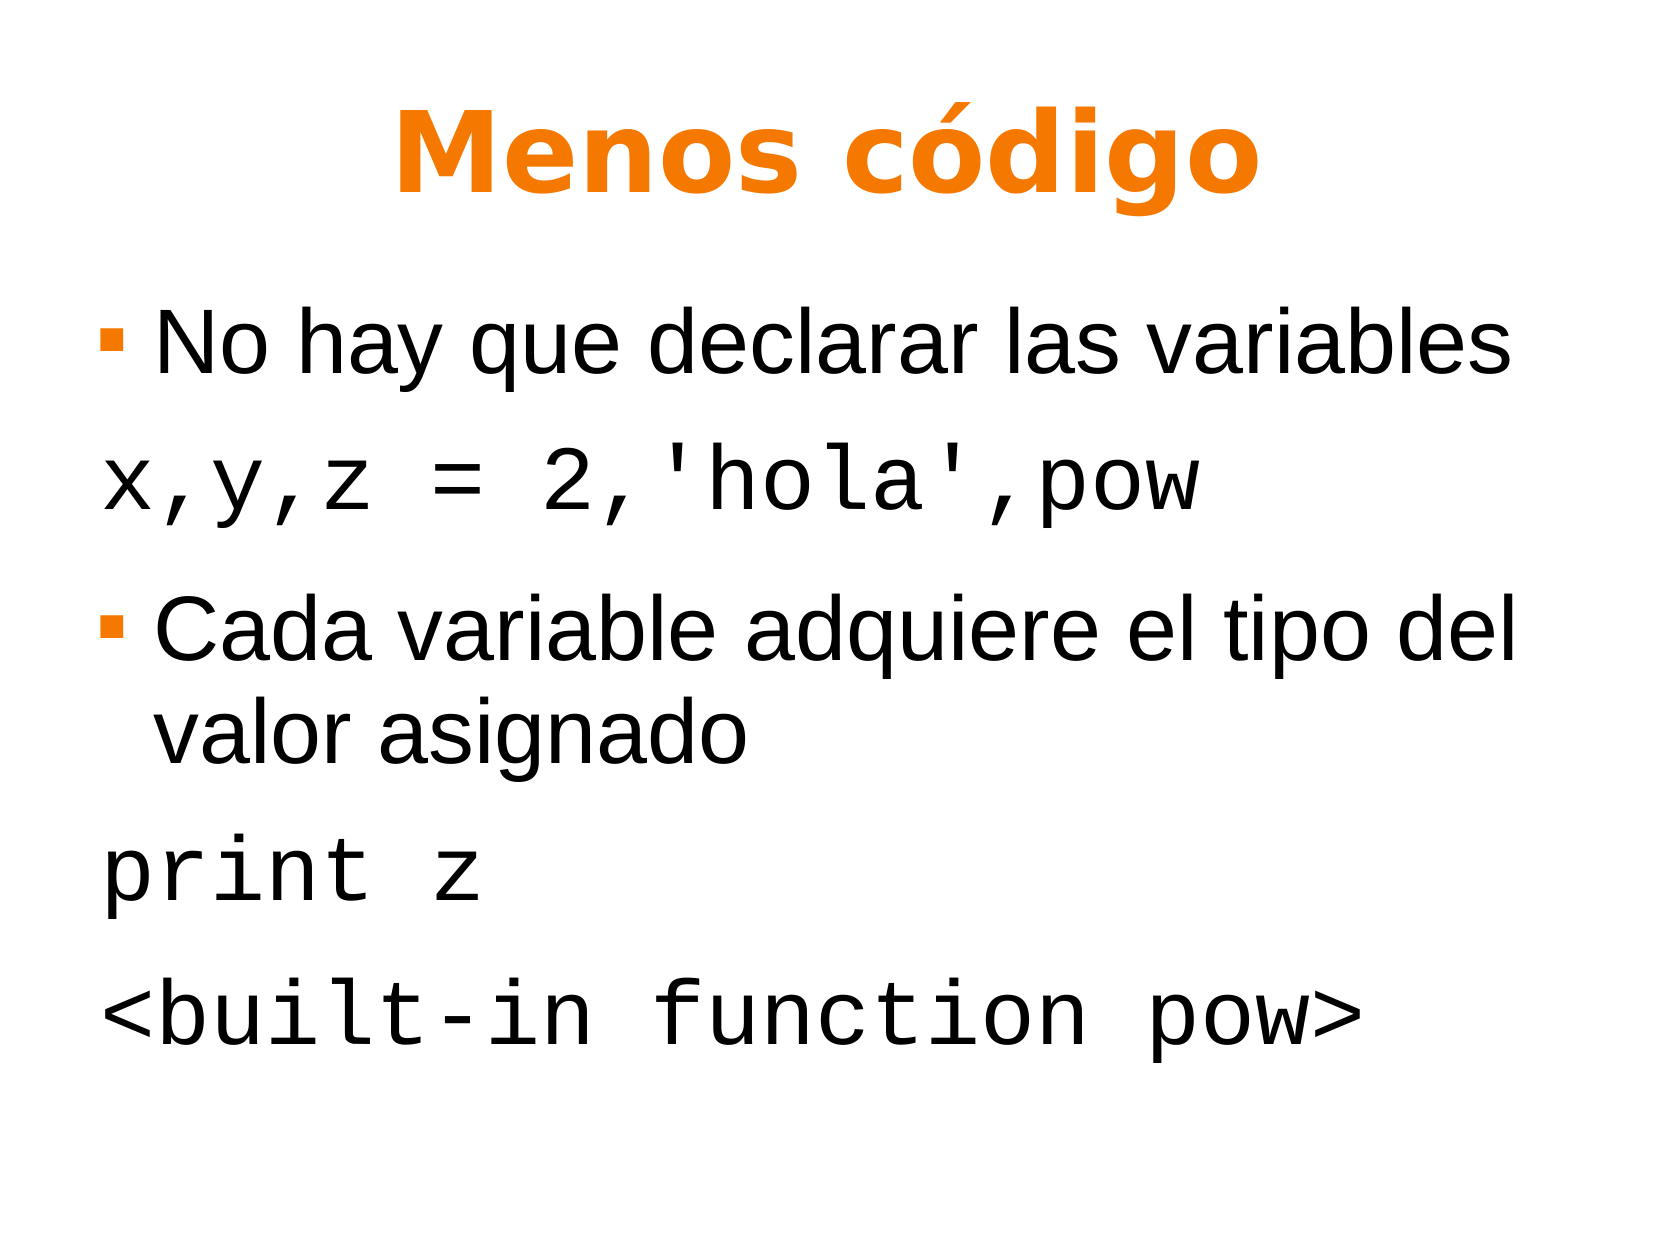

# Menos código
No hay que declarar las variables
x,y,z = 2,'hola',pow
Cada variable adquiere el tipo del valor asignado
print z
<built-in function pow>